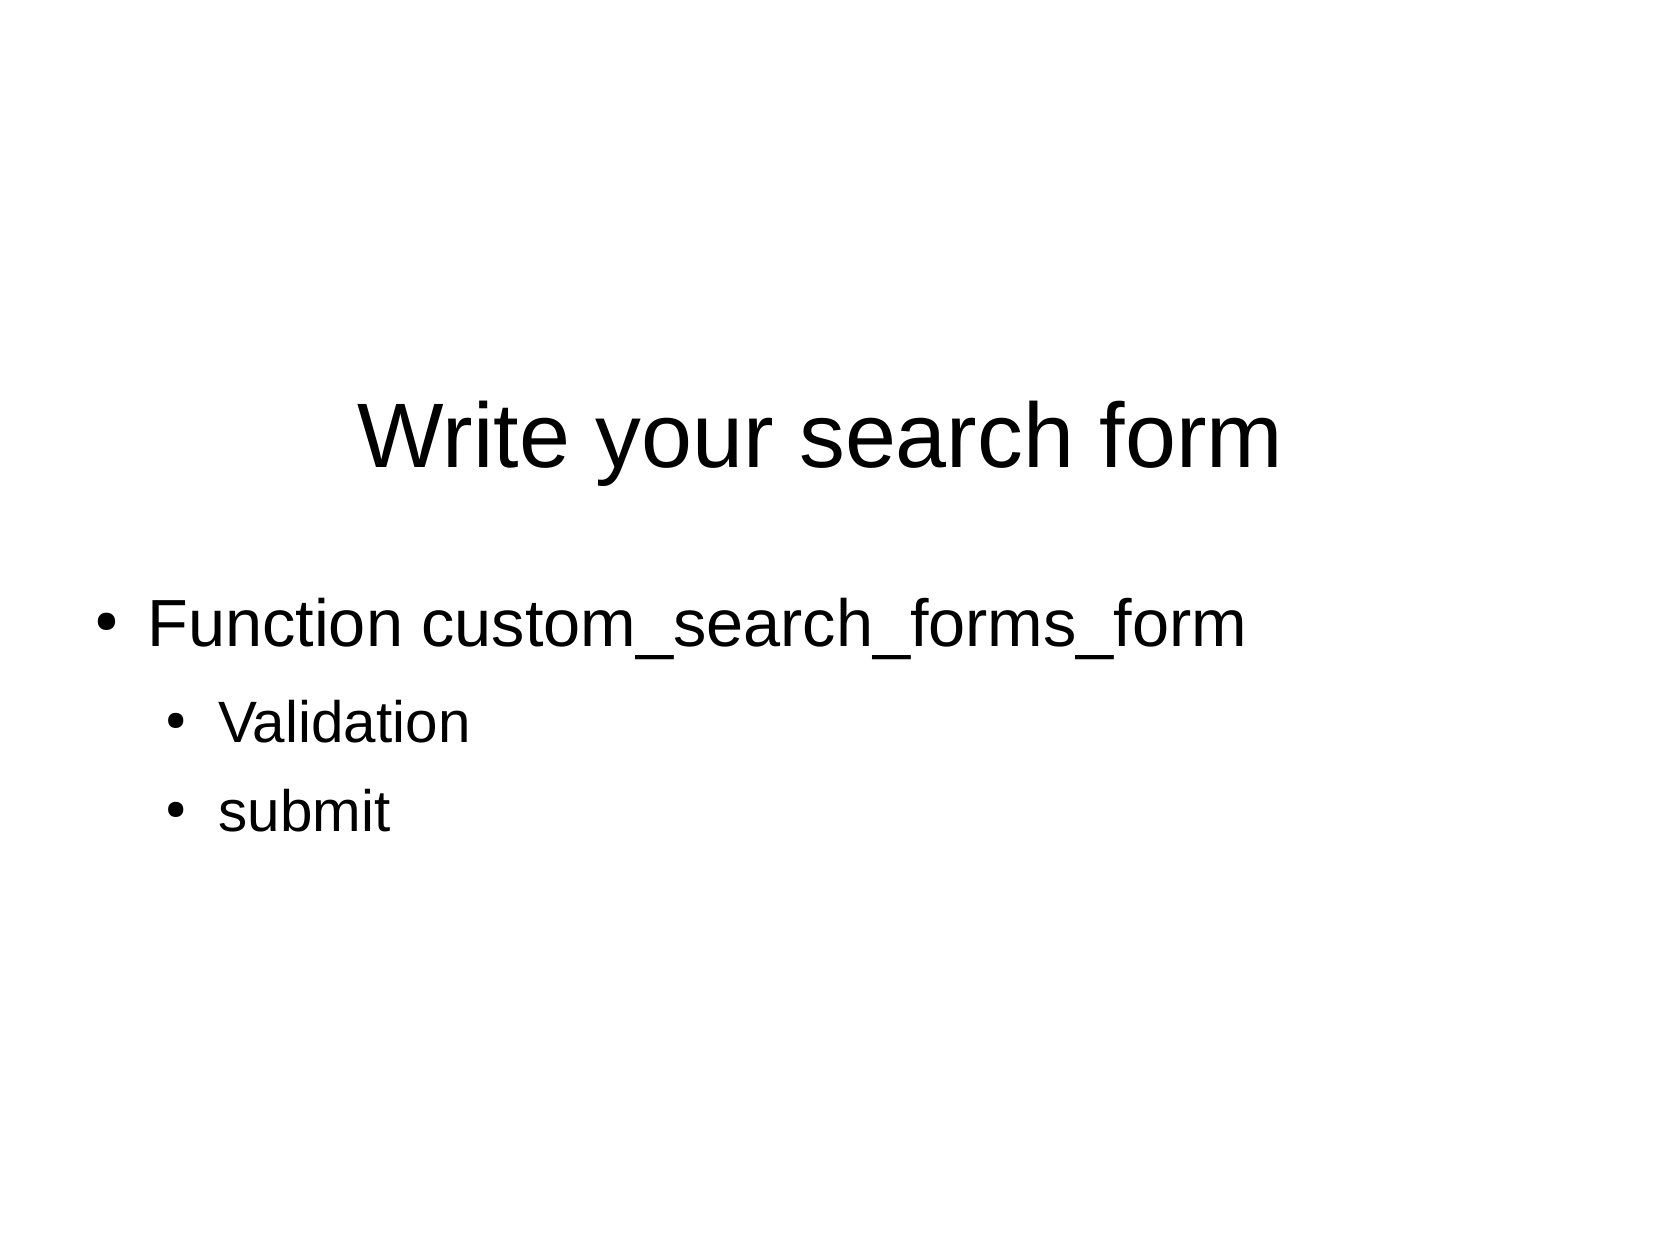

# Write your search form
Function custom_search_forms_form
Validation
submit